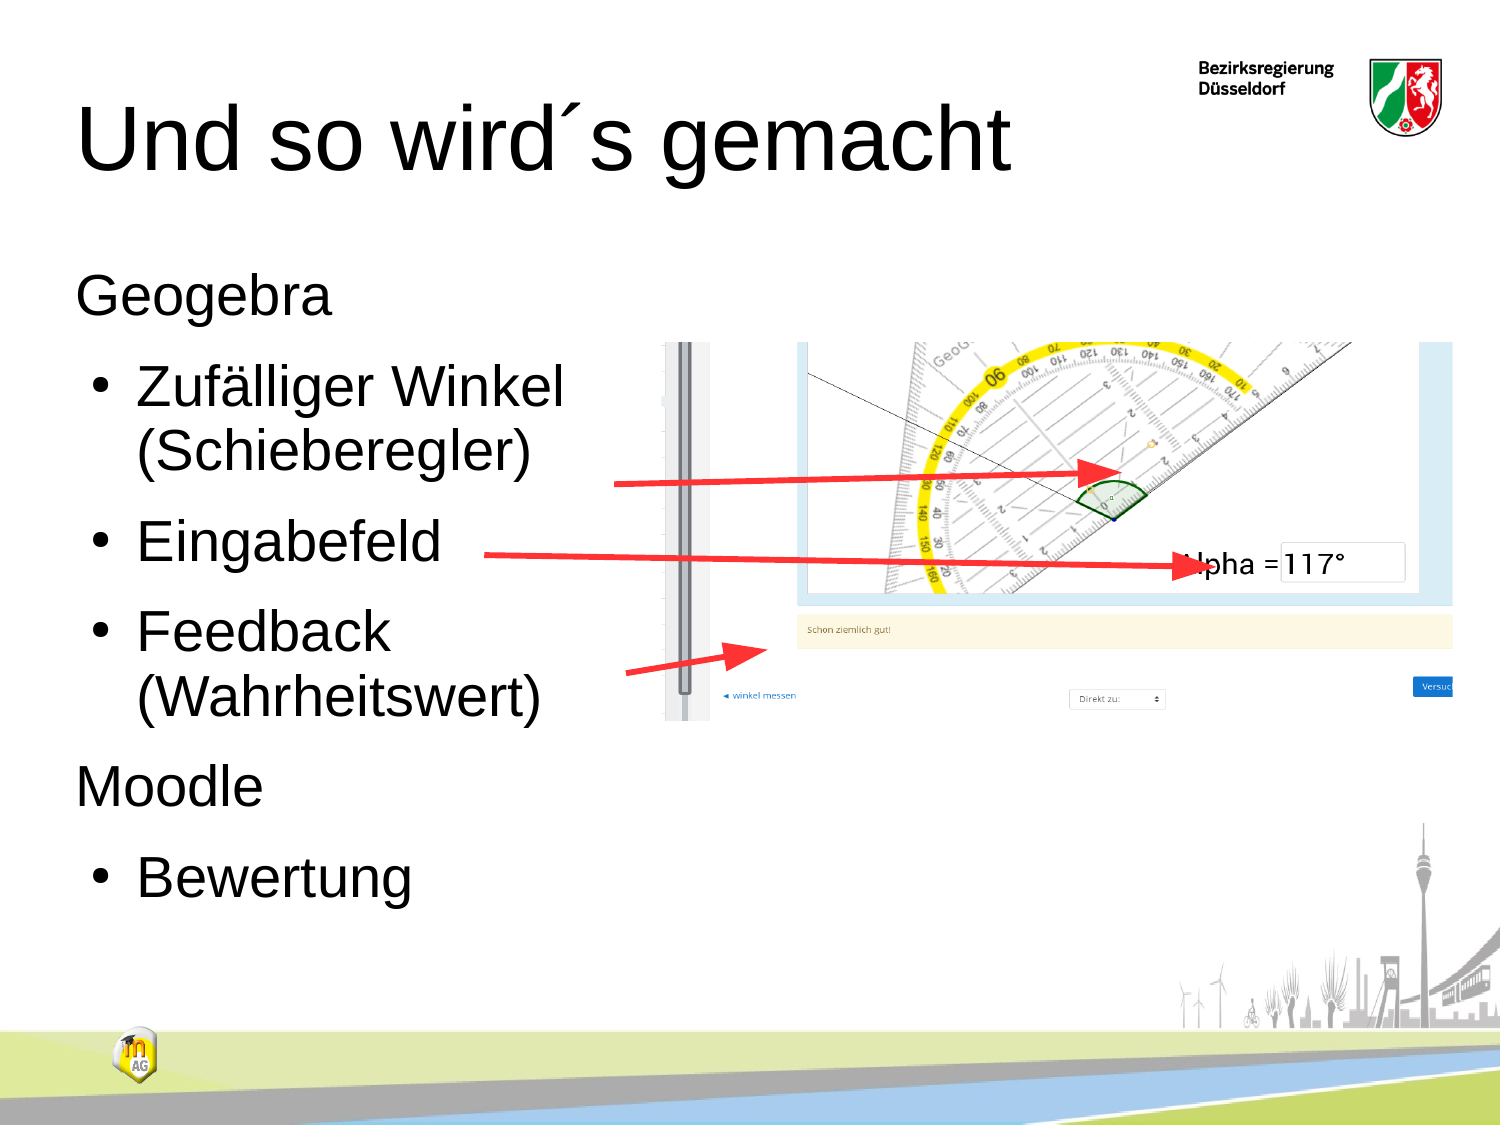

# Und so wird´s gemacht
Geogebra
Zufälliger Winkel (Schieberegler)
Eingabefeld
Feedback (Wahrheitswert)
Moodle
Bewertung